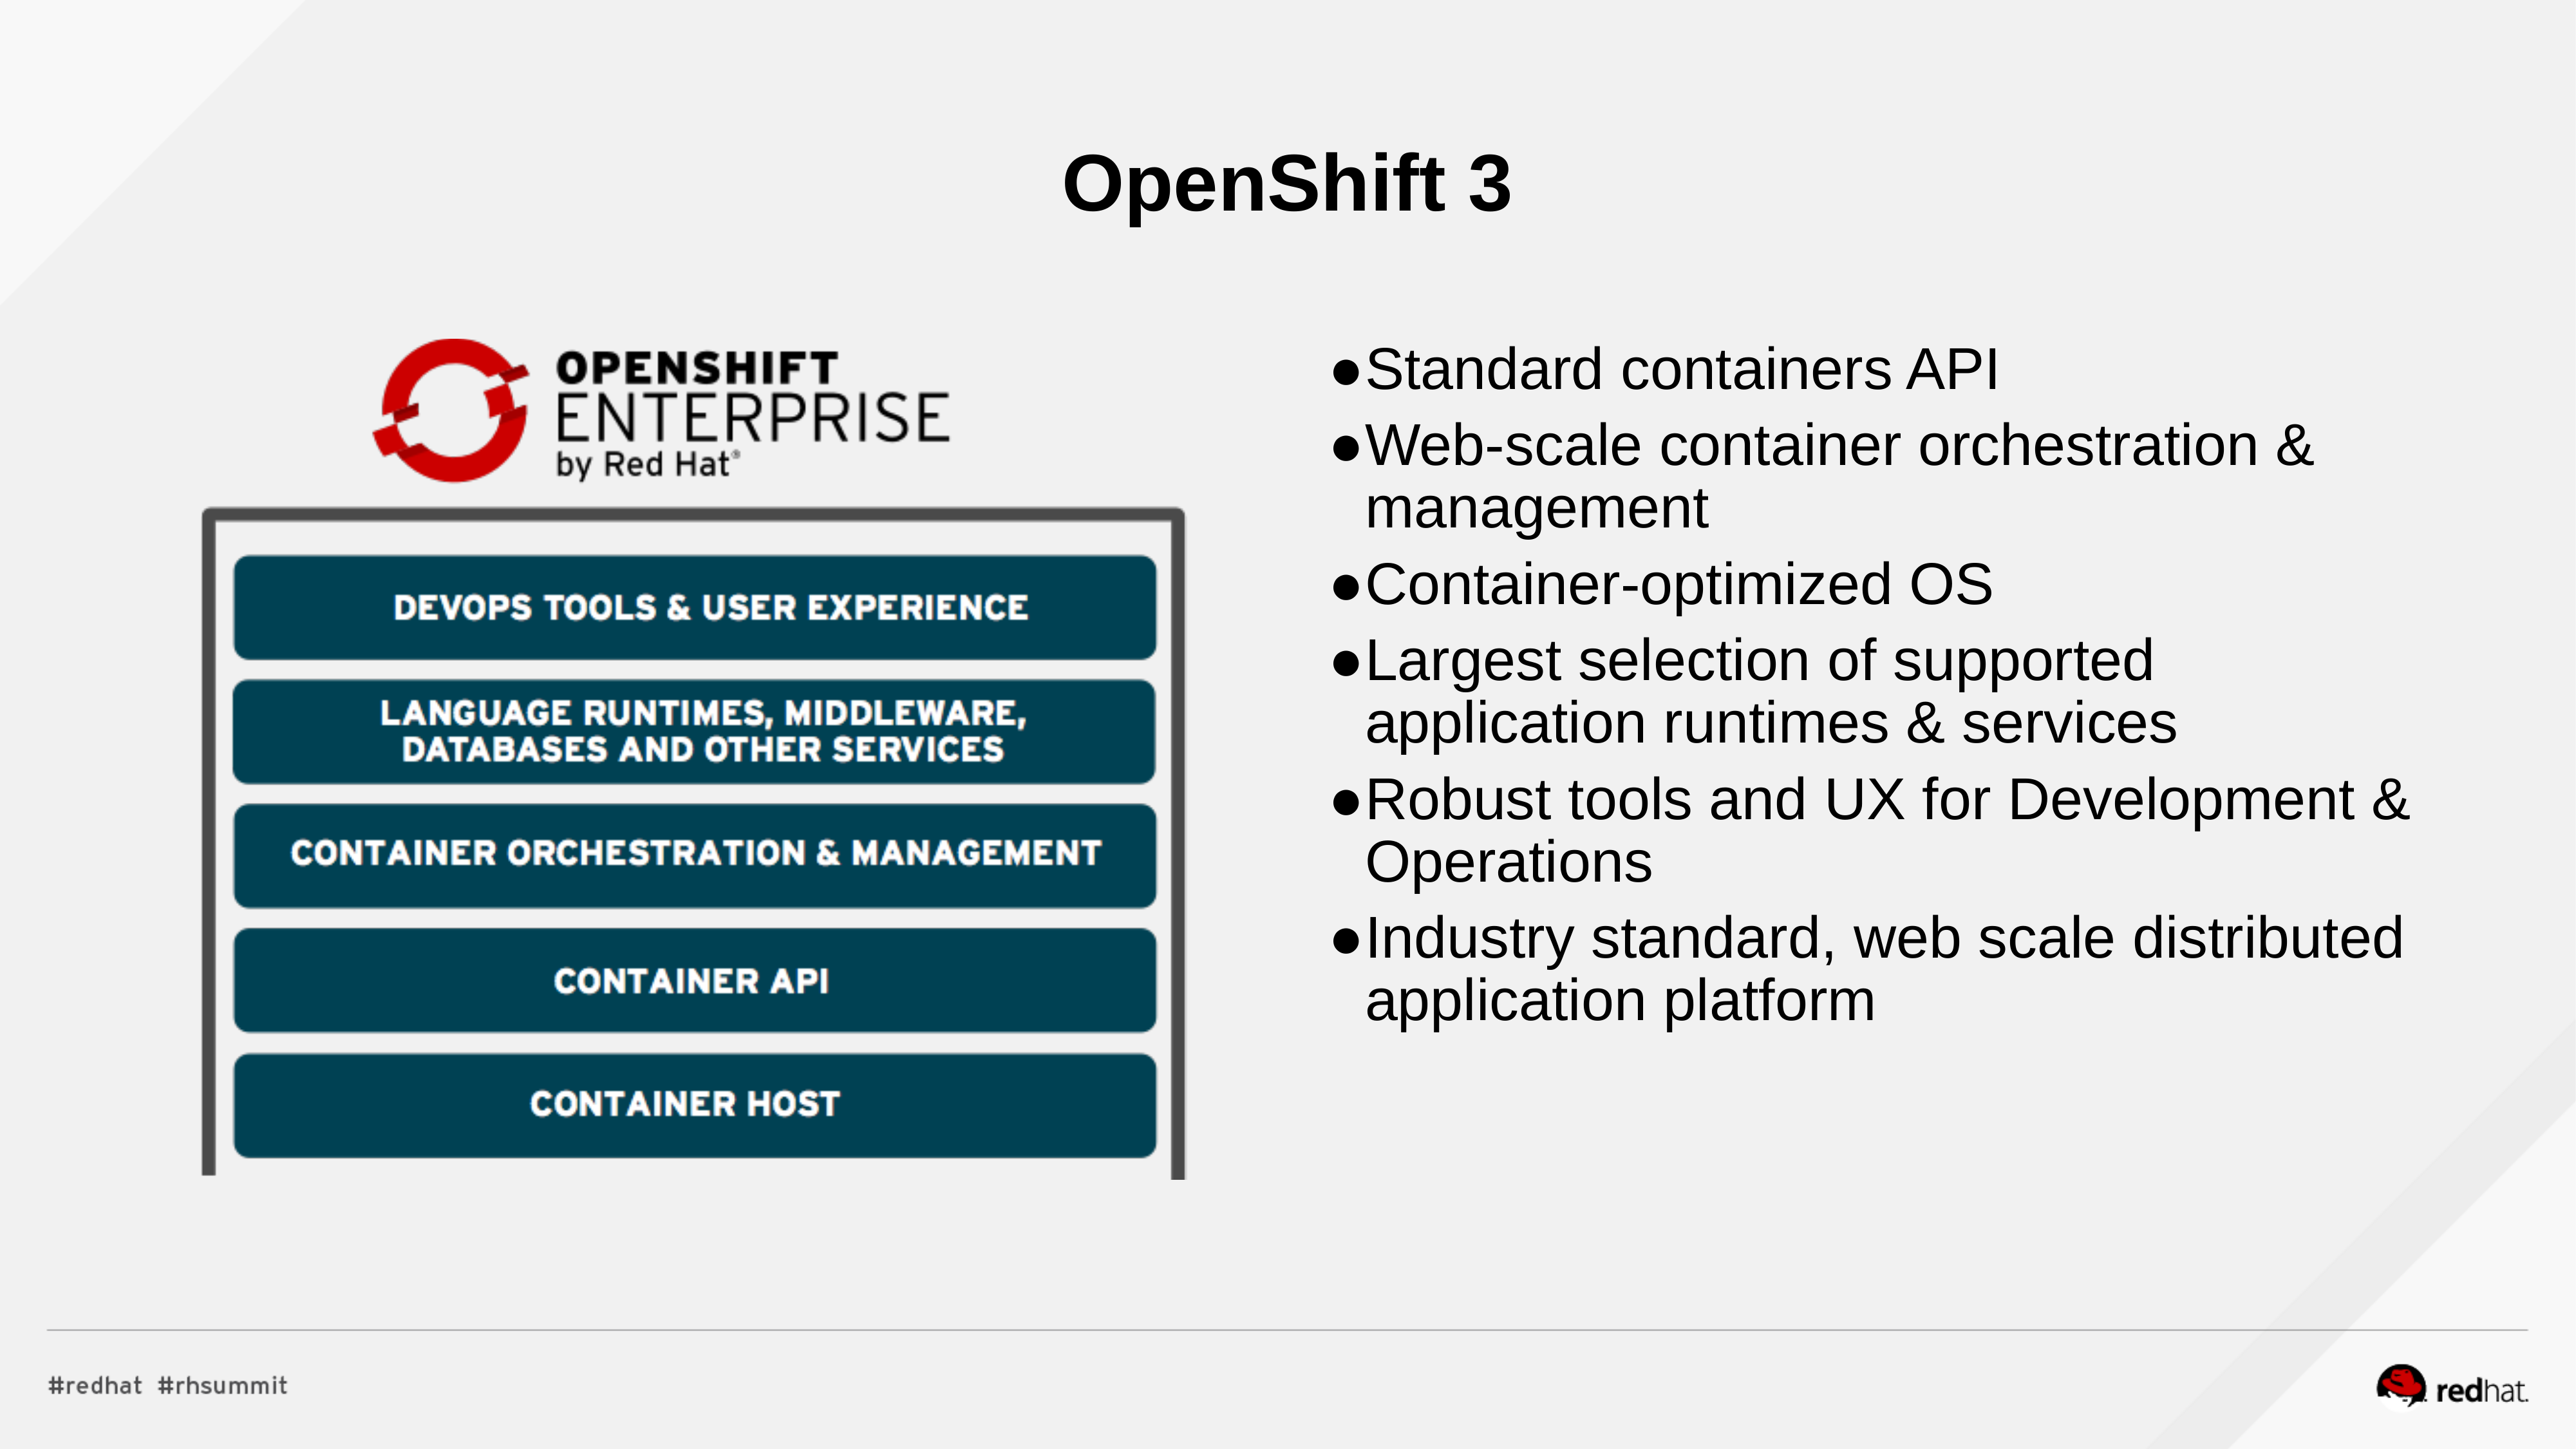

# OpenShift 3
Standard containers API
Web-scale container orchestration & management
Container-optimized OS
Largest selection of supported application runtimes & services
Robust tools and UX for Development & Operations
Industry standard, web scale distributed application platform